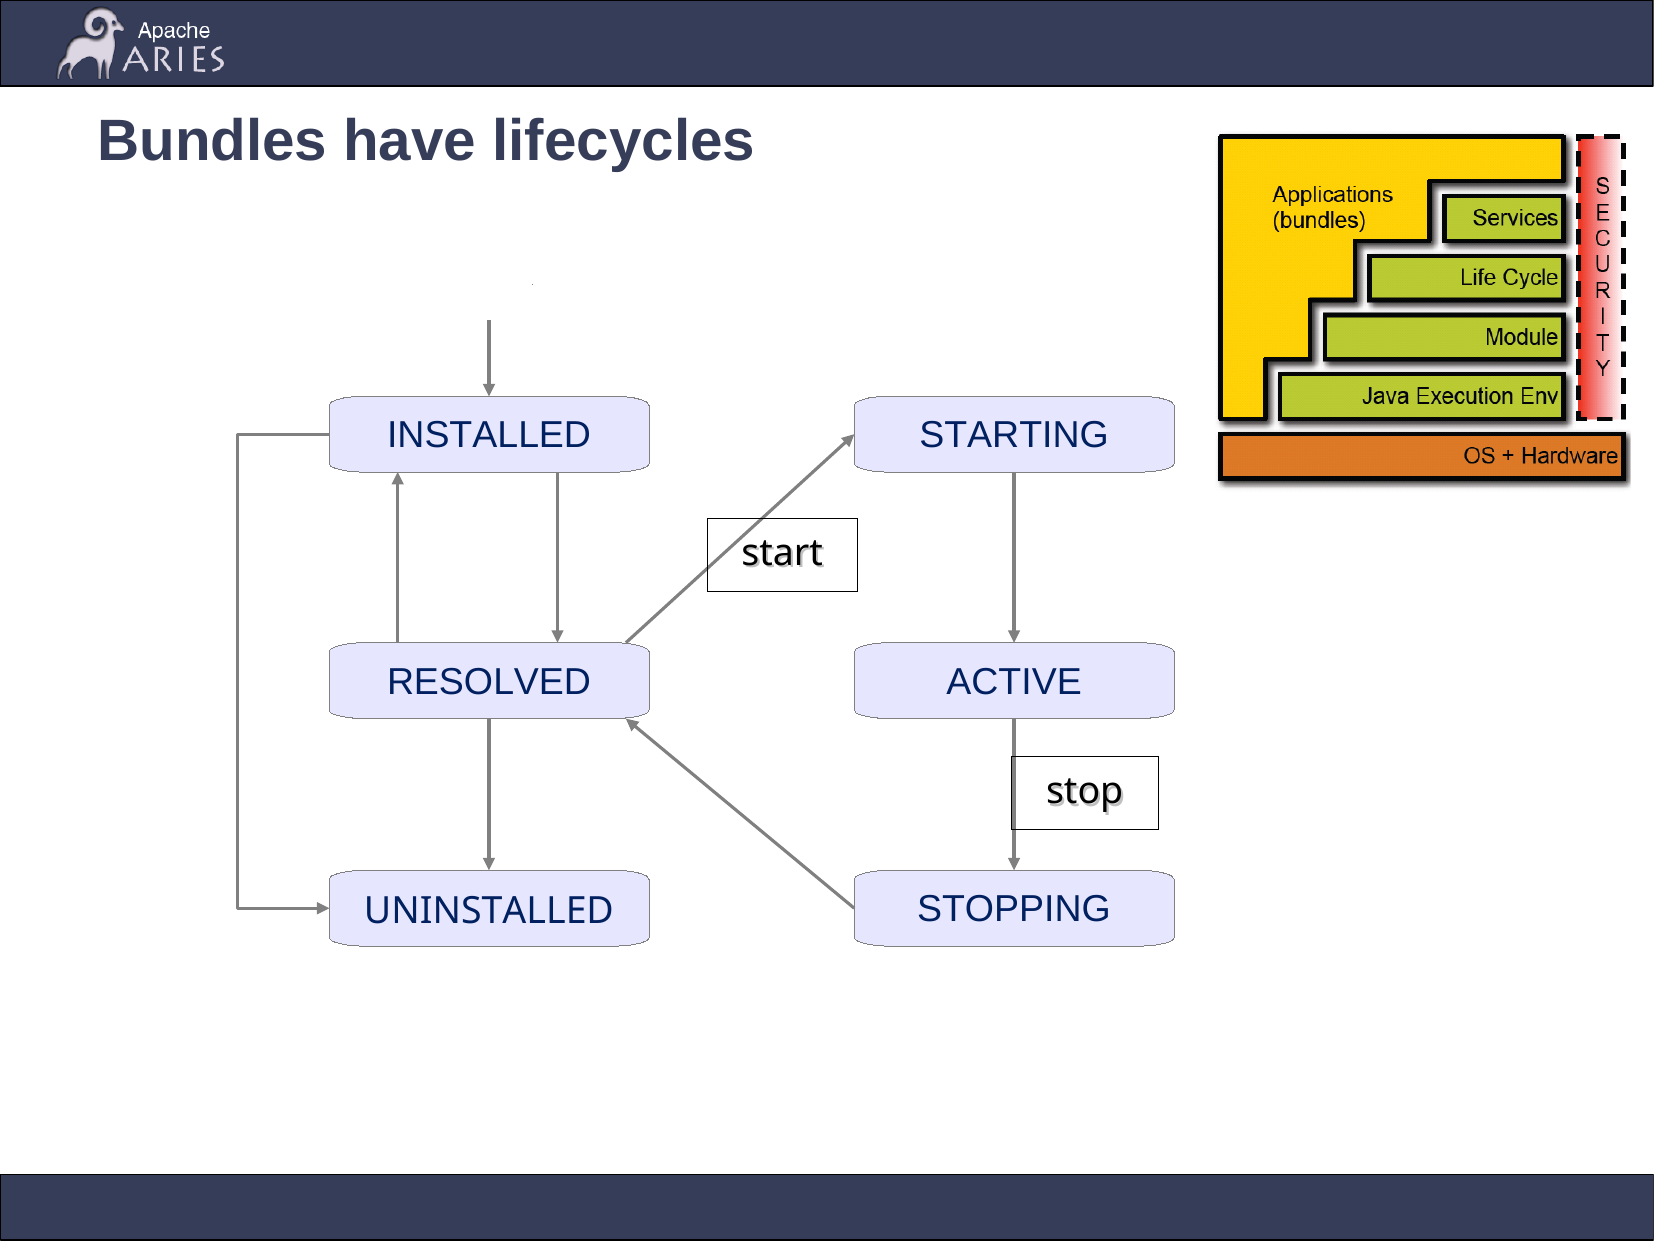

# Bundles have lifecycles
INSTALLED
STARTING
start
RESOLVED
ACTIVE
stop
UNINSTALLED
STOPPING
March12, 2010
QCon London 2010 Ian Robinson
16